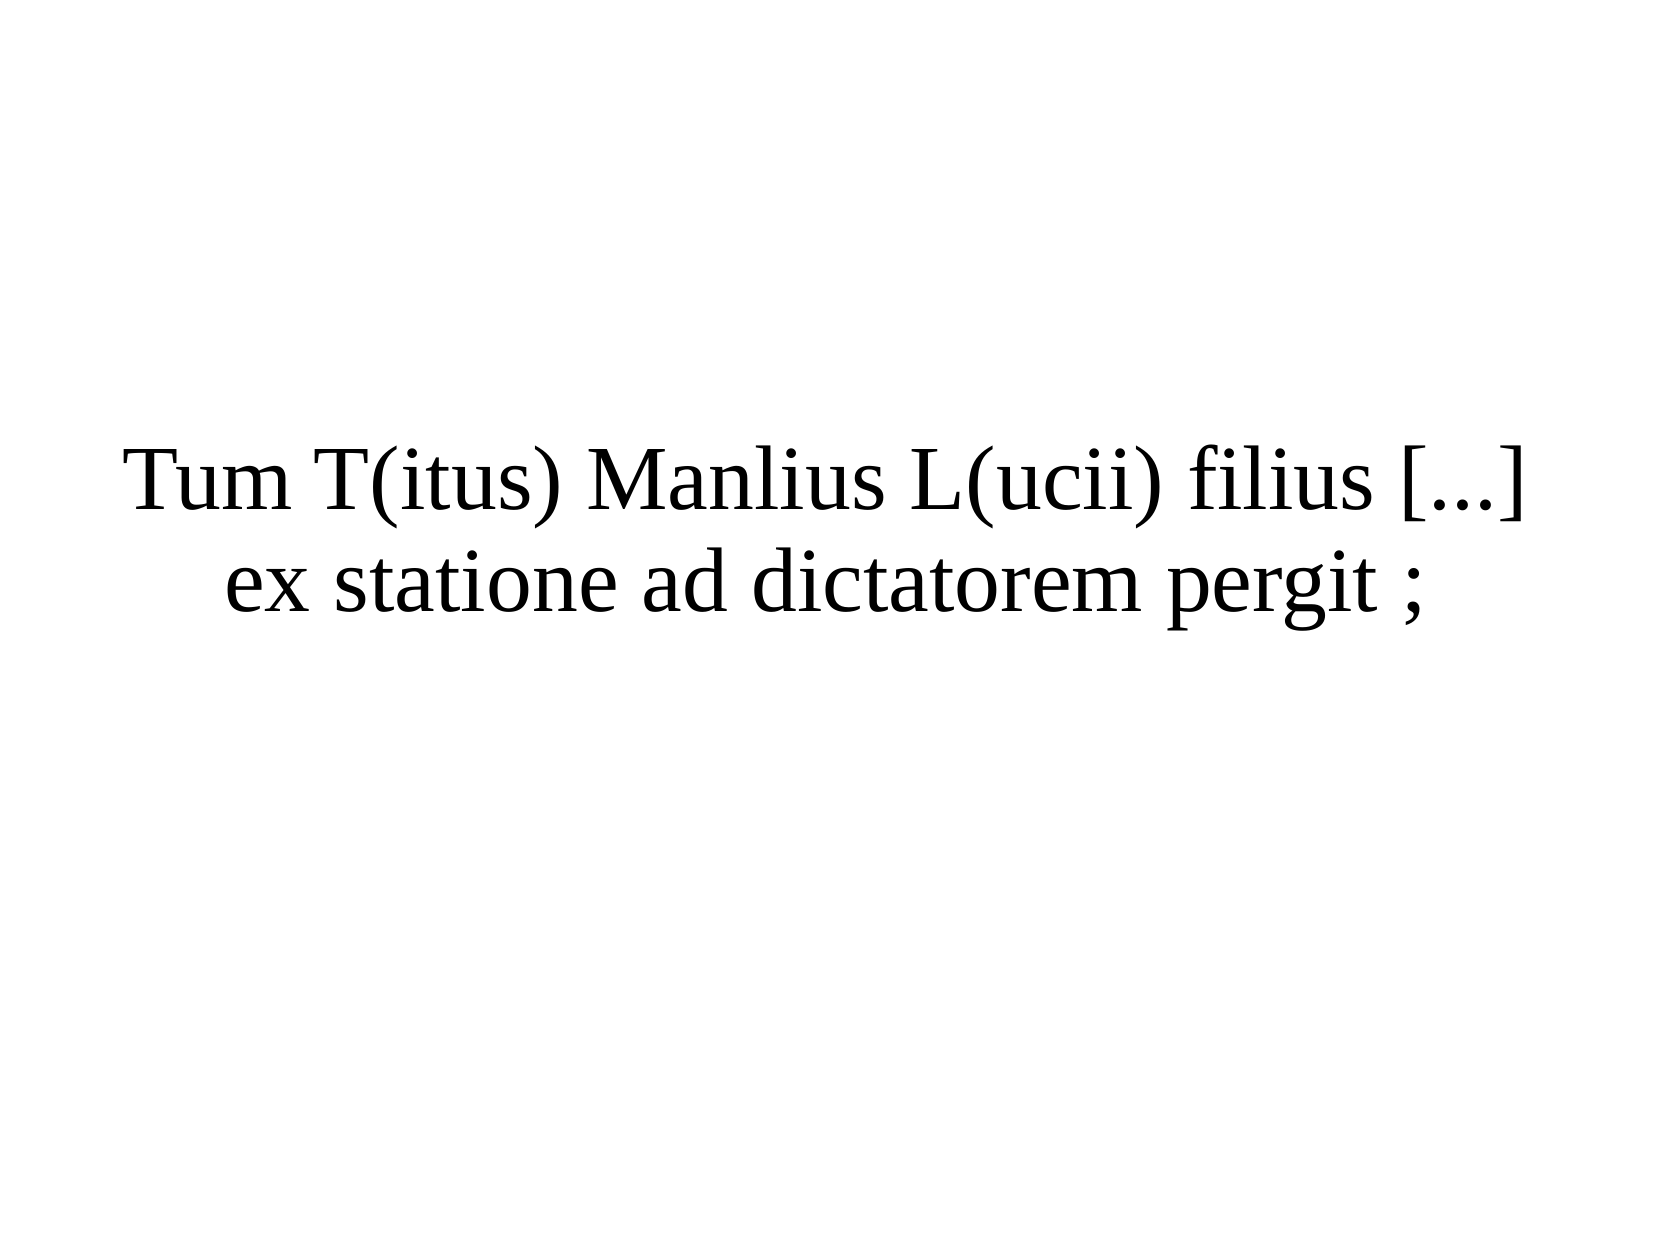

# Tum T(itus) Manlius L(ucii) filius [...] ex statione ad dictatorem pergit ;